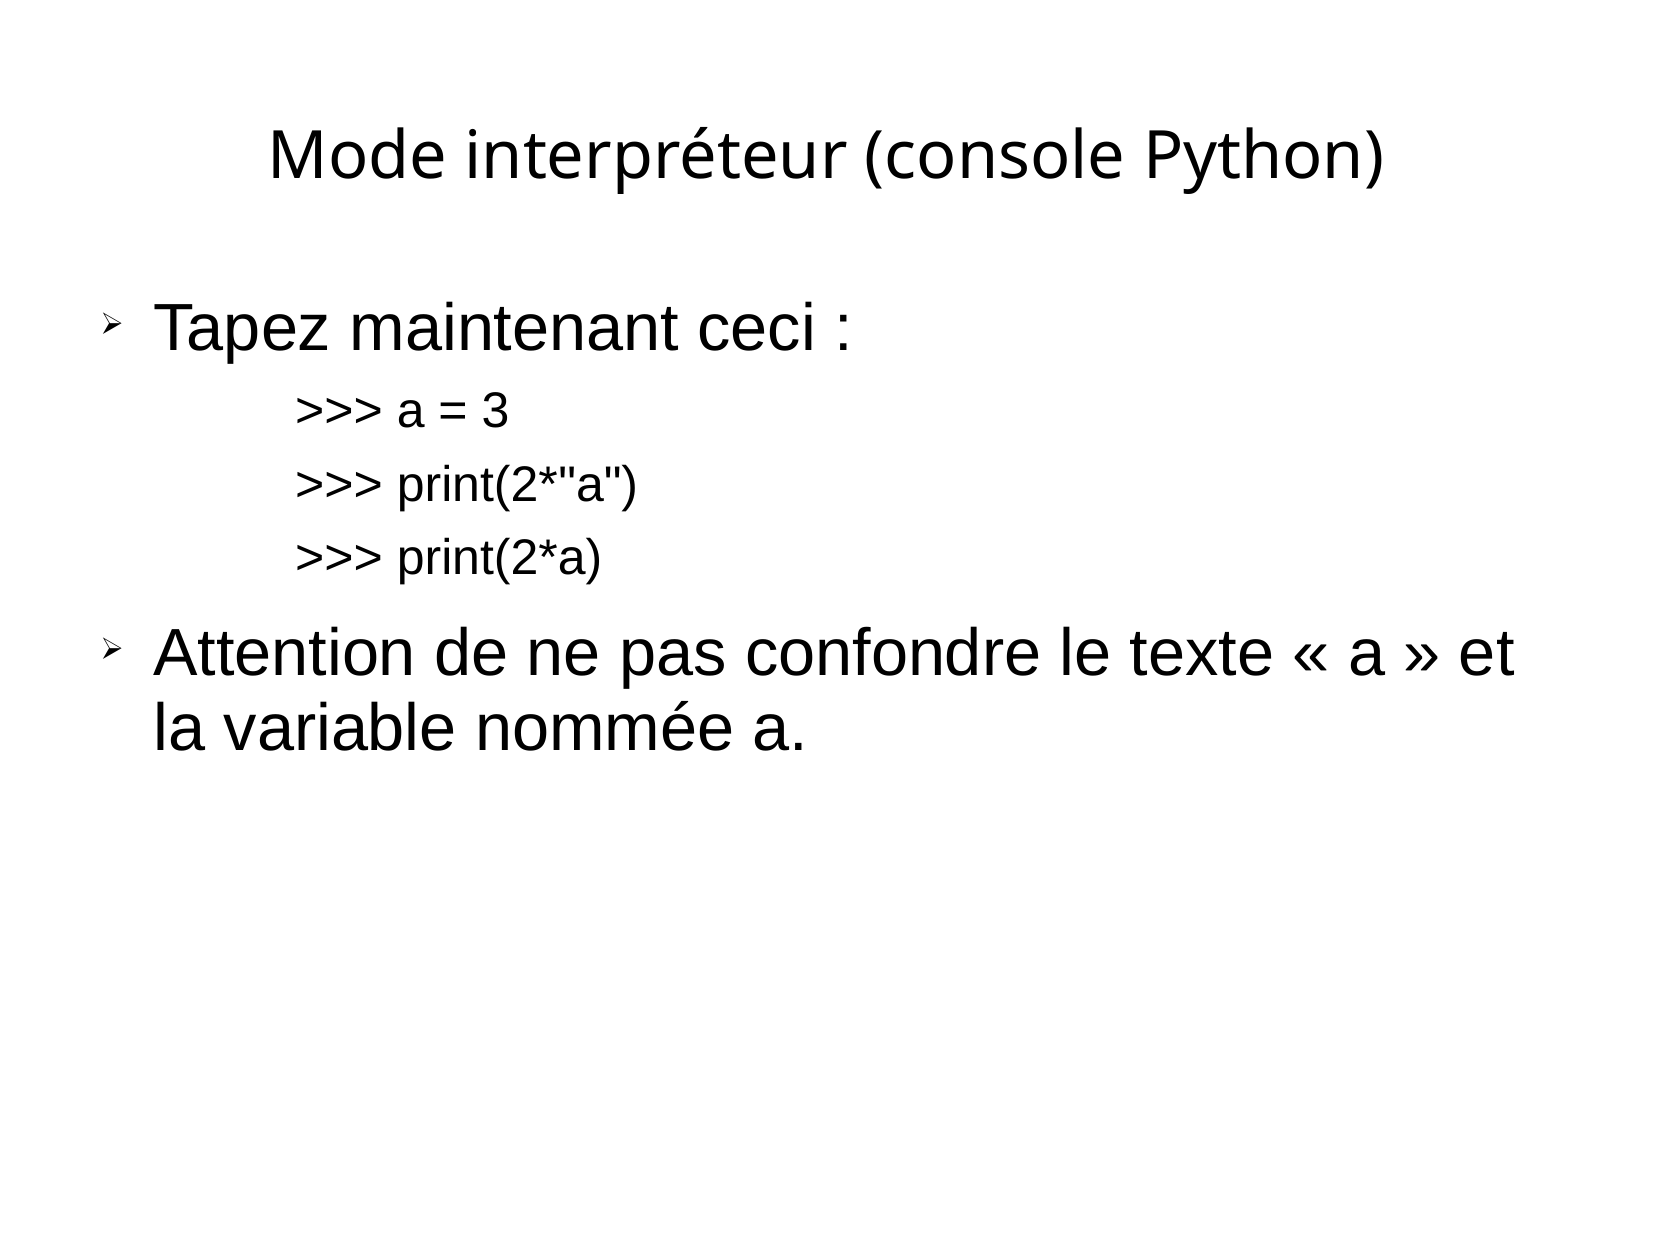

# Mode interpréteur (console Python)
Tapez maintenant ceci :
>>> a = 3
>>> print(2*"a")
>>> print(2*a)
Attention de ne pas confondre le texte « a » et la variable nommée a.